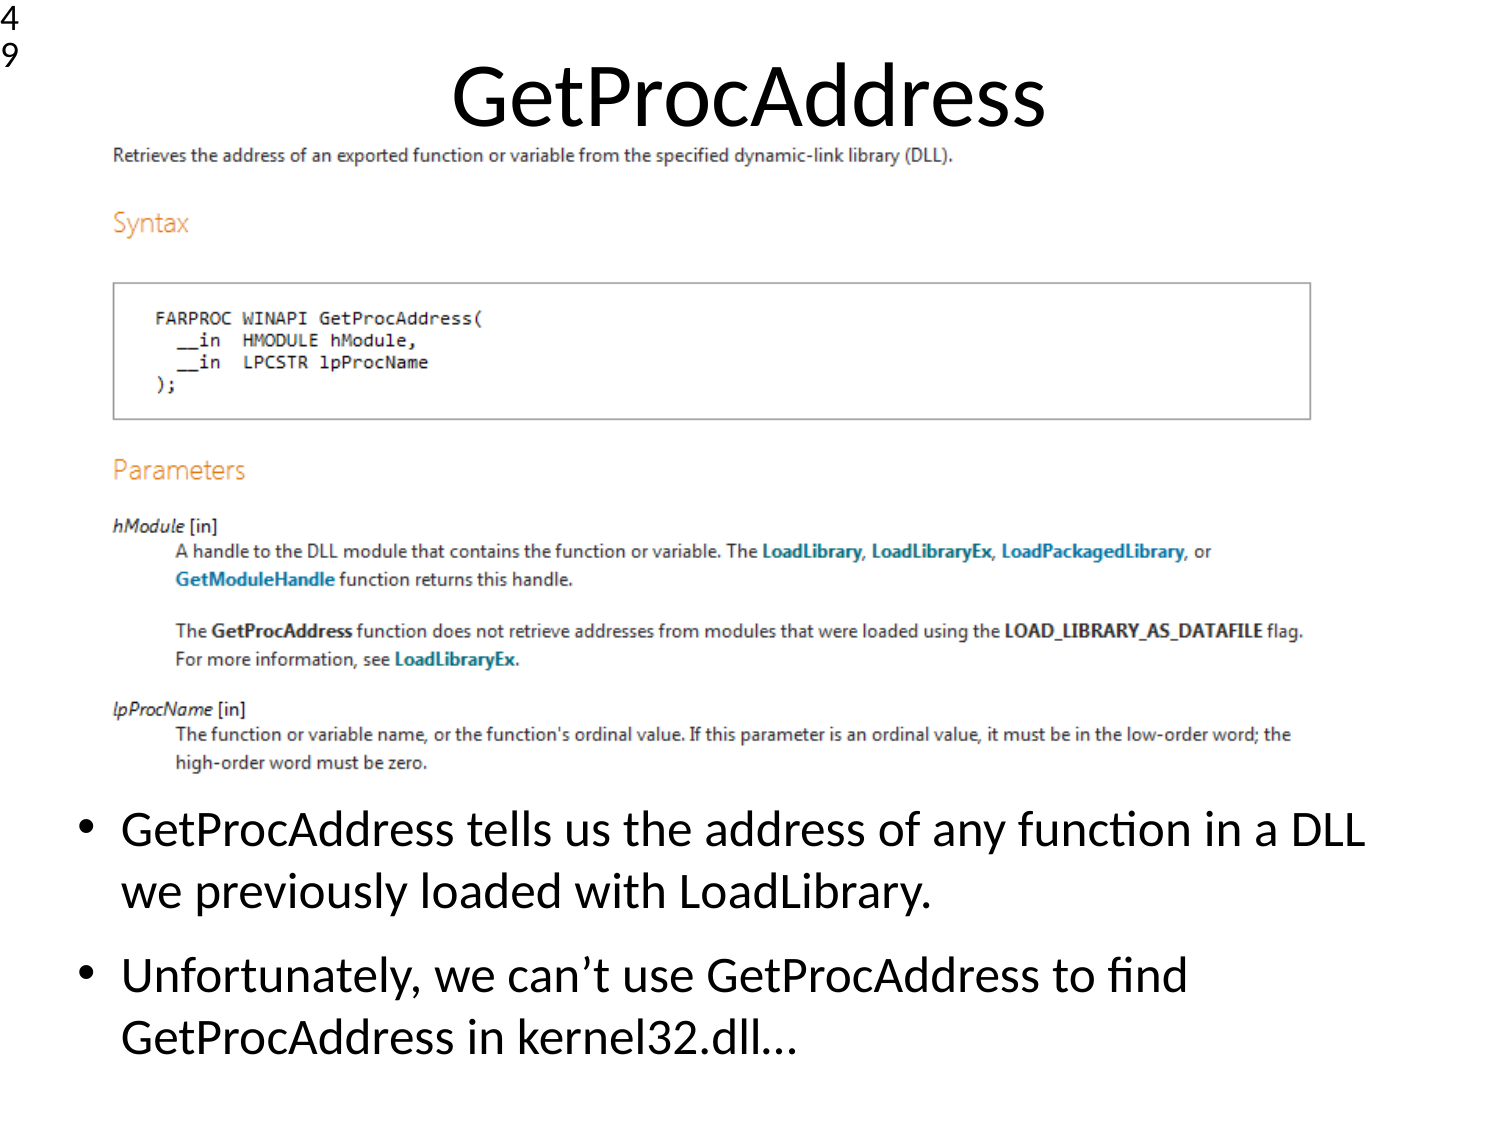

# GetProcAddress
GetProcAddress tells us the address of any function in a DLL we previously loaded with LoadLibrary.
Unfortunately, we can’t use GetProcAddress to find GetProcAddress in kernel32.dll…